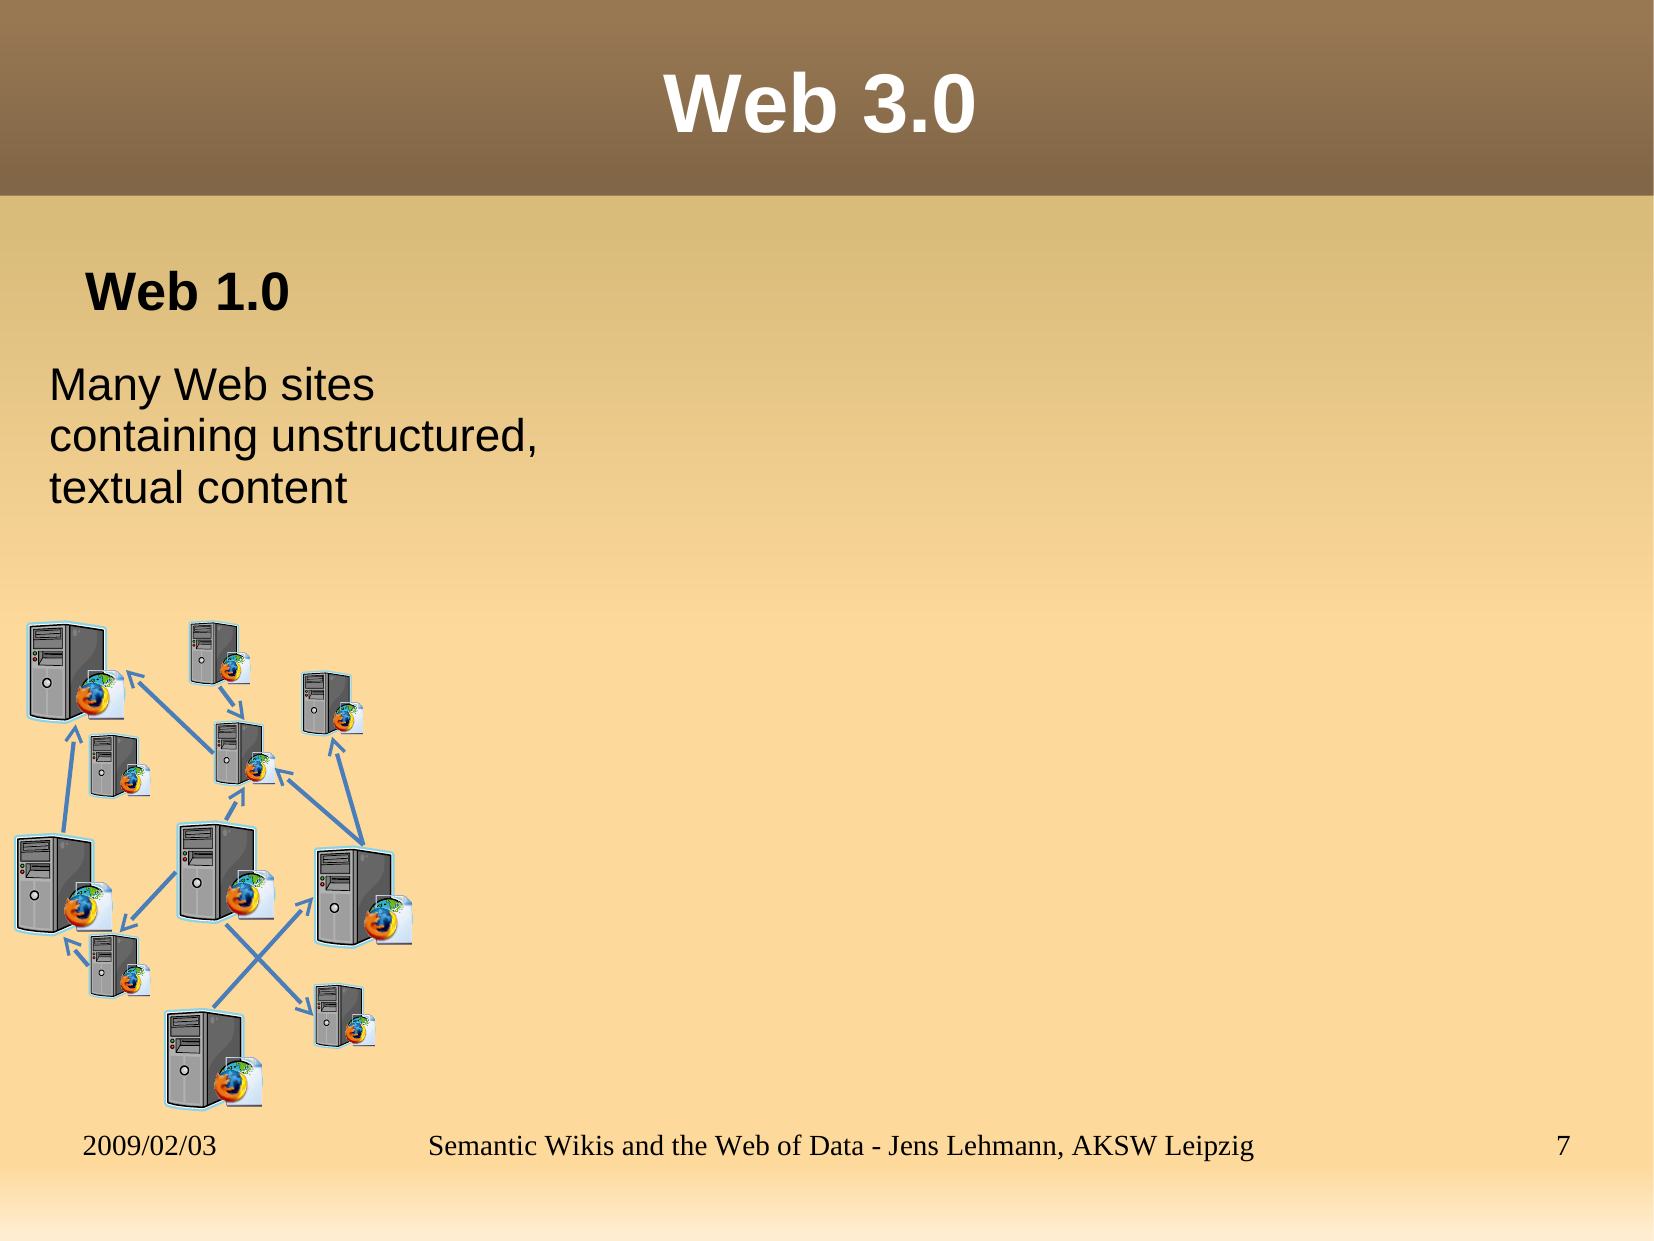

# Web 3.0
Web 1.0
Many Web sites
containing unstructured,
textual content
2009/02/03
Semantic Wikis and the Web of Data - Jens Lehmann, AKSW Leipzig
7